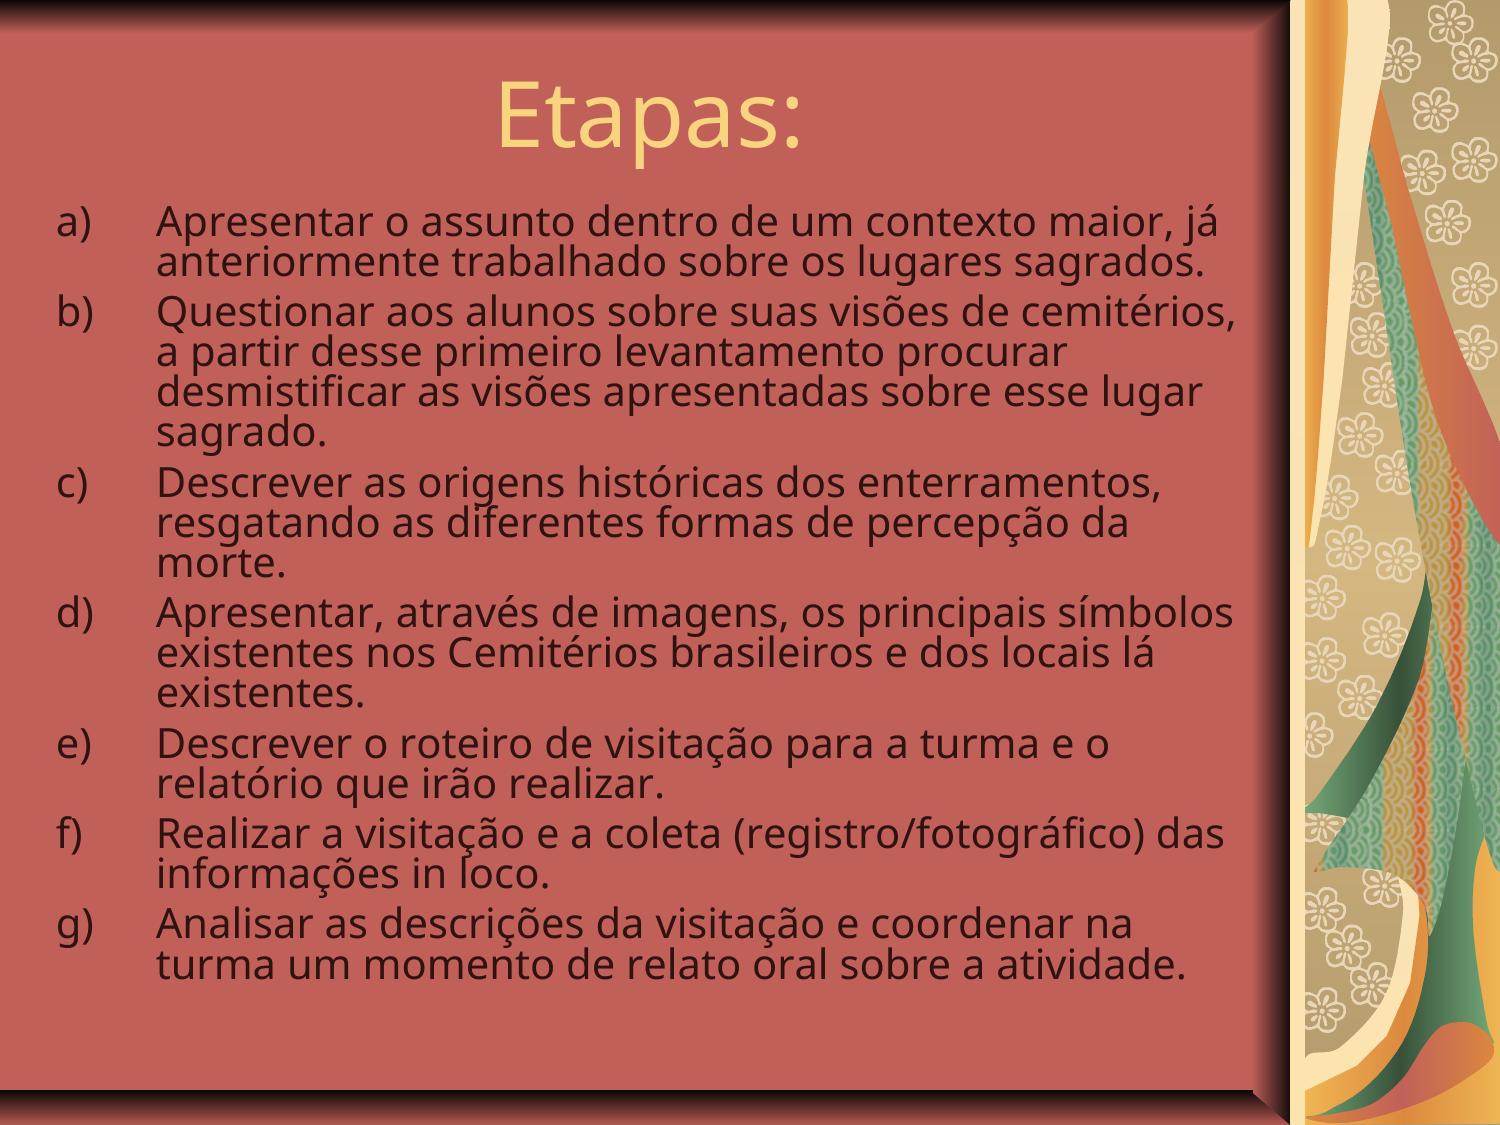

# Etapas:
Apresentar o assunto dentro de um contexto maior, já anteriormente trabalhado sobre os lugares sagrados.
Questionar aos alunos sobre suas visões de cemitérios, a partir desse primeiro levantamento procurar desmistificar as visões apresentadas sobre esse lugar sagrado.
Descrever as origens históricas dos enterramentos, resgatando as diferentes formas de percepção da morte.
Apresentar, através de imagens, os principais símbolos existentes nos Cemitérios brasileiros e dos locais lá existentes.
Descrever o roteiro de visitação para a turma e o relatório que irão realizar.
Realizar a visitação e a coleta (registro/fotográfico) das informações in loco.
Analisar as descrições da visitação e coordenar na turma um momento de relato oral sobre a atividade.